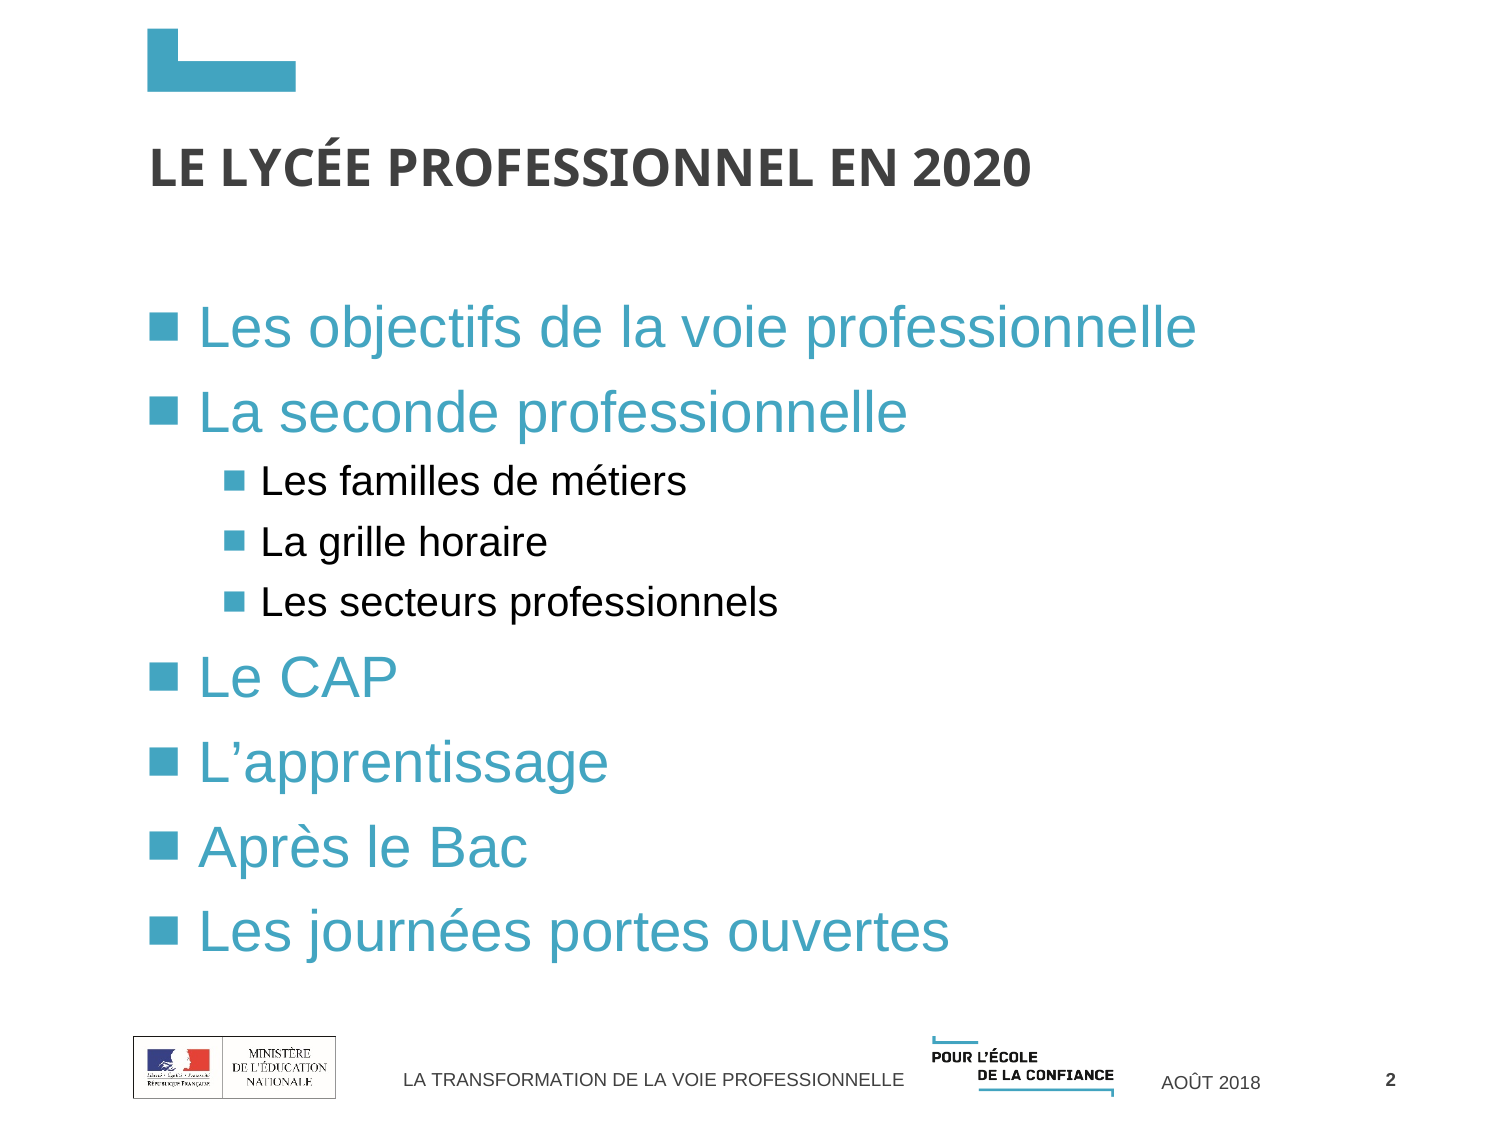

LE LYCÉE PROFESSIONNEL EN 2020
 Les objectifs de la voie professionnelle
 La seconde professionnelle
 Les familles de métiers
 La grille horaire
 Les secteurs professionnels
 Le CAP
 L’apprentissage
 Après le Bac
 Les journées portes ouvertes